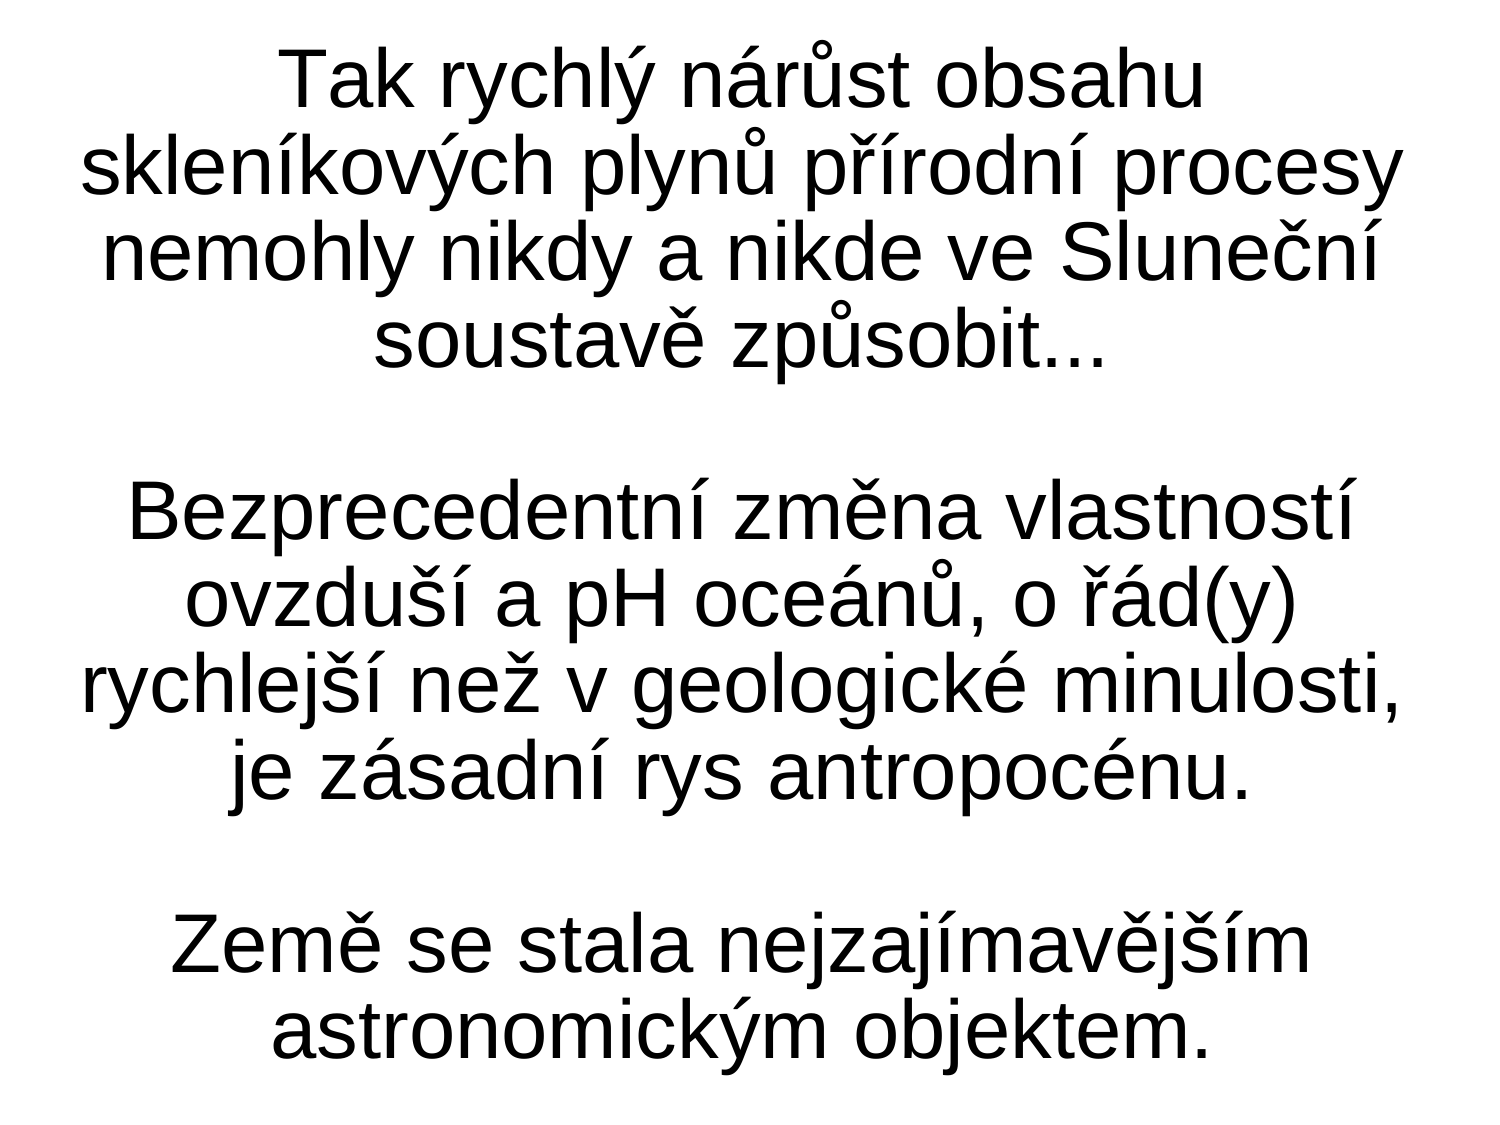

# Tak rychlý nárůst obsahu skleníkových plynů přírodní procesy nemohly nikdy a nikde ve Sluneční soustavě způsobit... Bezprecedentní změna vlastností ovzduší a pH oceánů, o řád(y) rychlejší než v geologické minulosti, je zásadní rys antropocénu. Země se stala nejzajímavějším astronomickým objektem.